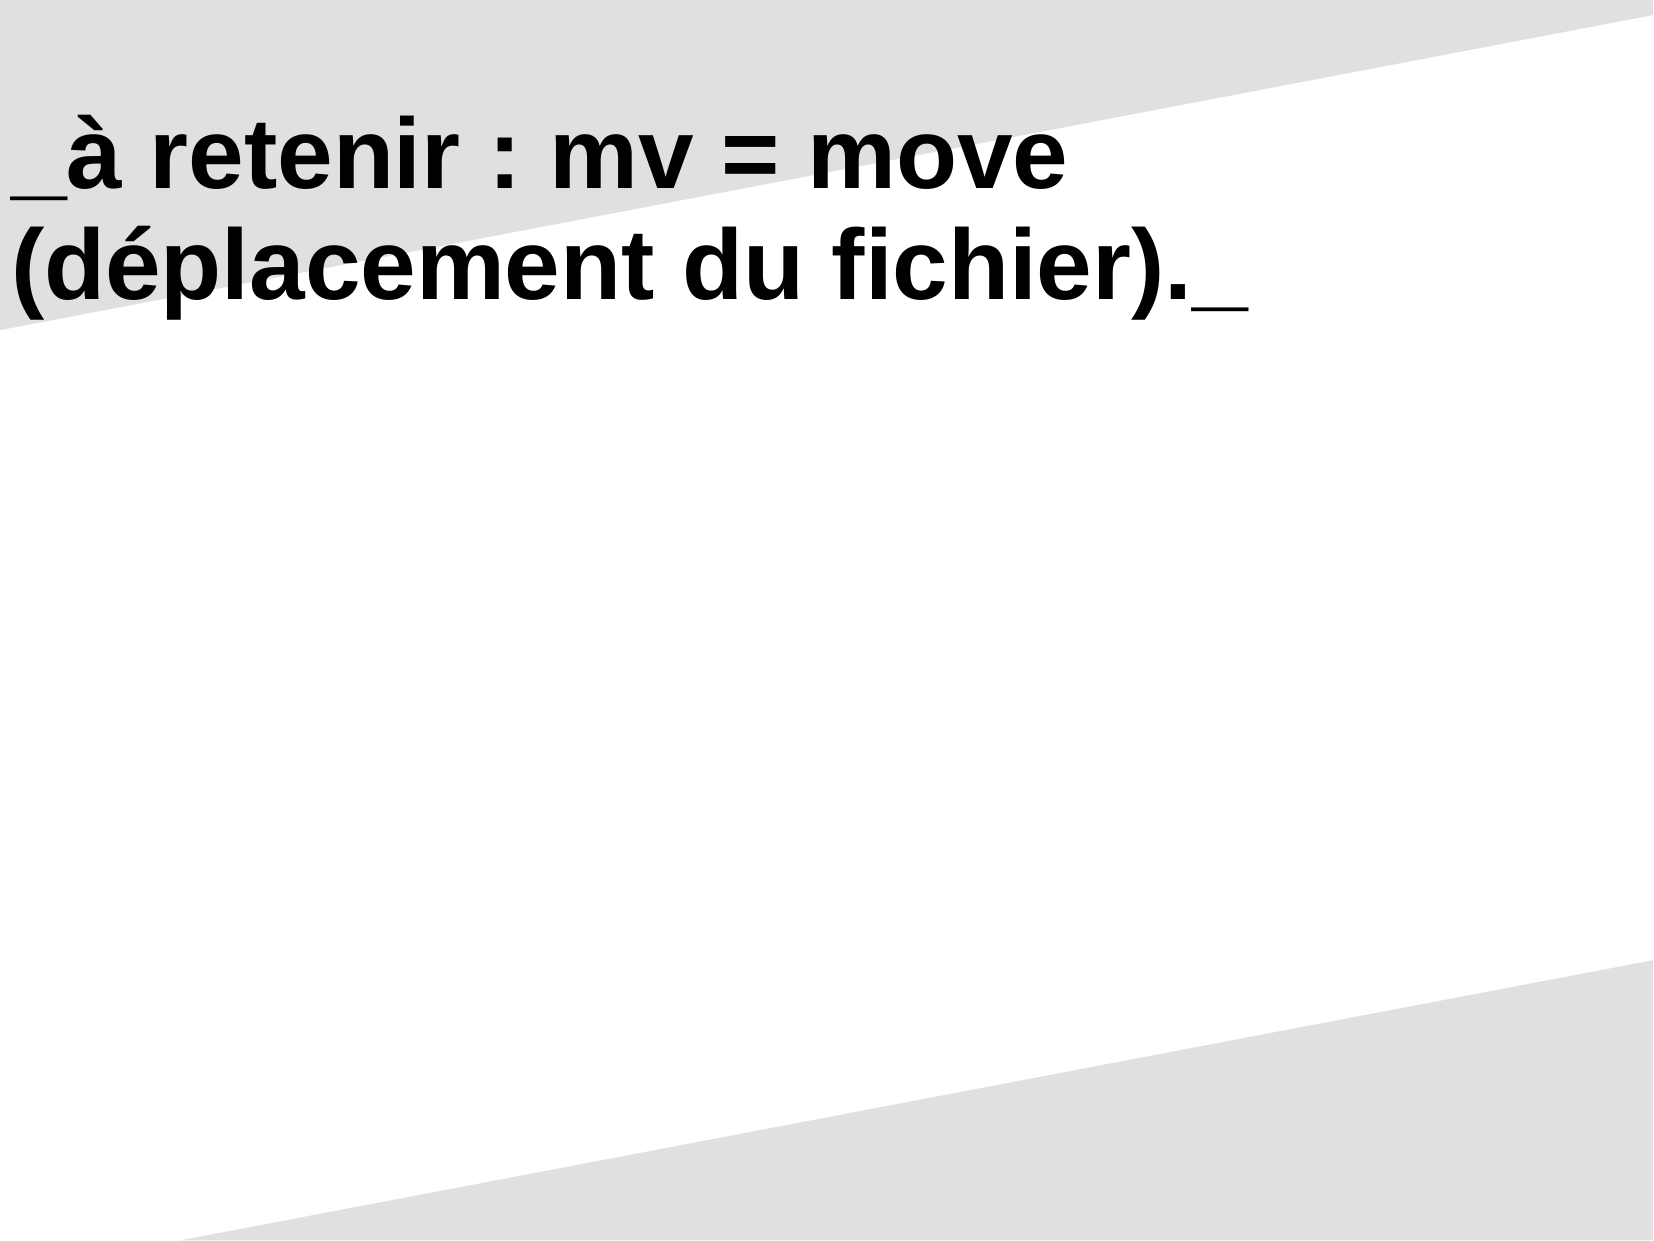

# _à retenir : mv = move (déplacement du fichier)._